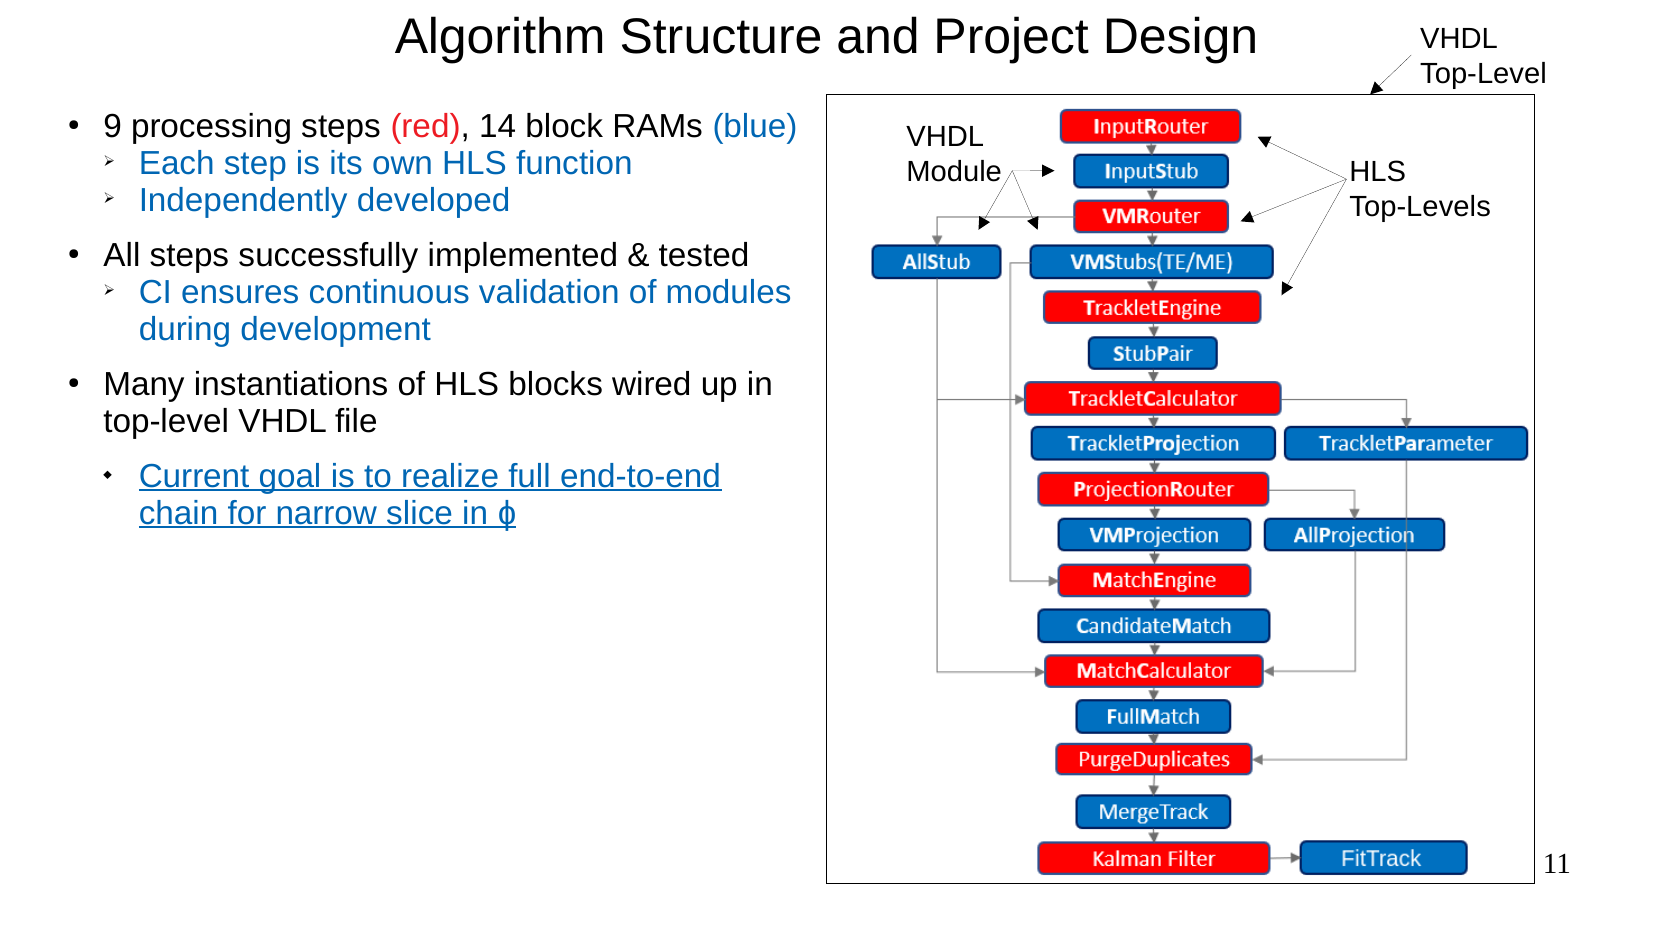

# Algorithm Structure and Project Design
VHDL Top-Level
9 processing steps (red), 14 block RAMs (blue)
Each step is its own HLS function
Independently developed
All steps successfully implemented & tested
CI ensures continuous validation of modules during development
Many instantiations of HLS blocks wired up in top-level VHDL file
Current goal is to realize full end-to-end chain for narrow slice in ɸ
VHDL Module
HLS
Top-Levels
11